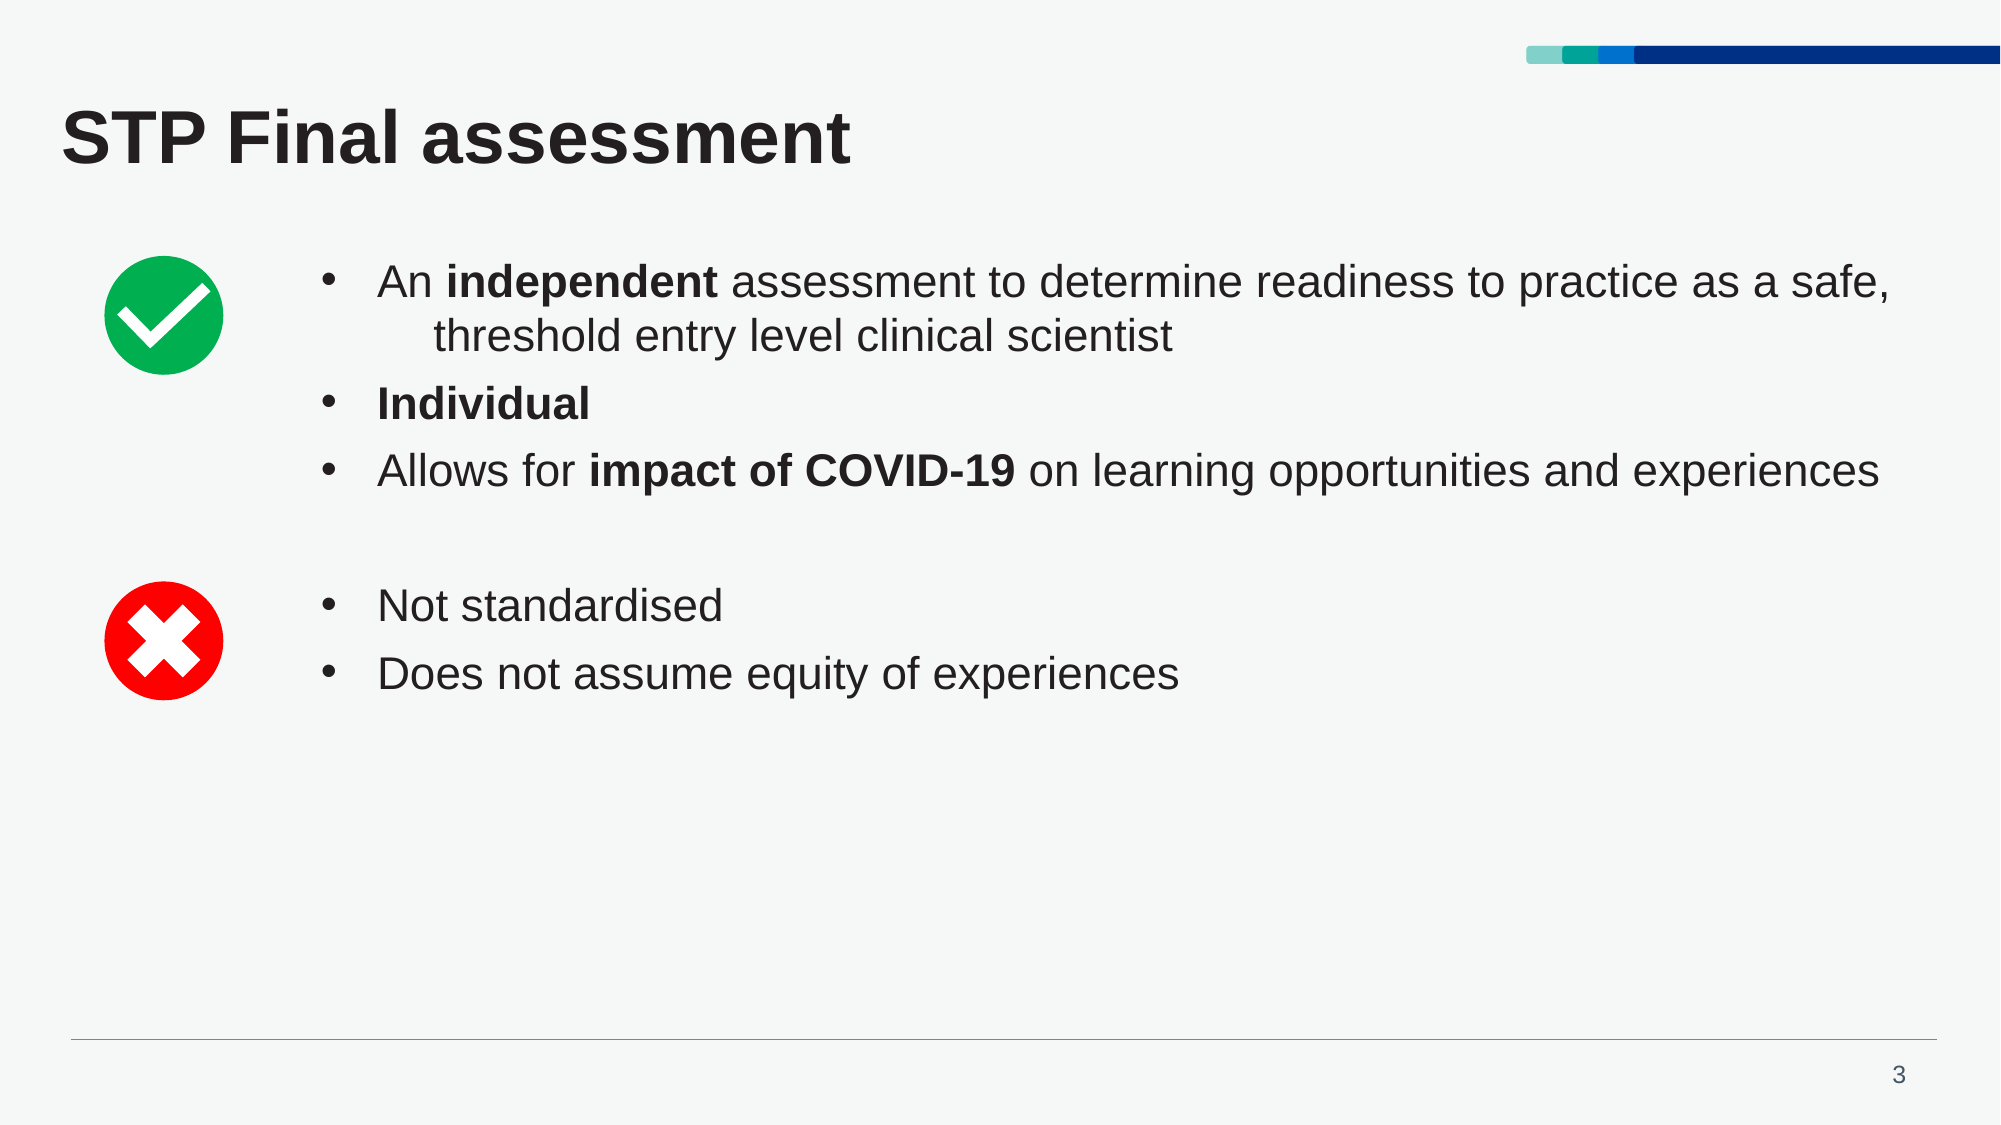

# STP Final assessment
An independent assessment to determine readiness to practice as a safe, threshold entry level clinical scientist
Individual
Allows for impact of COVID-19 on learning opportunities and experiences
Not standardised
Does not assume equity of experiences